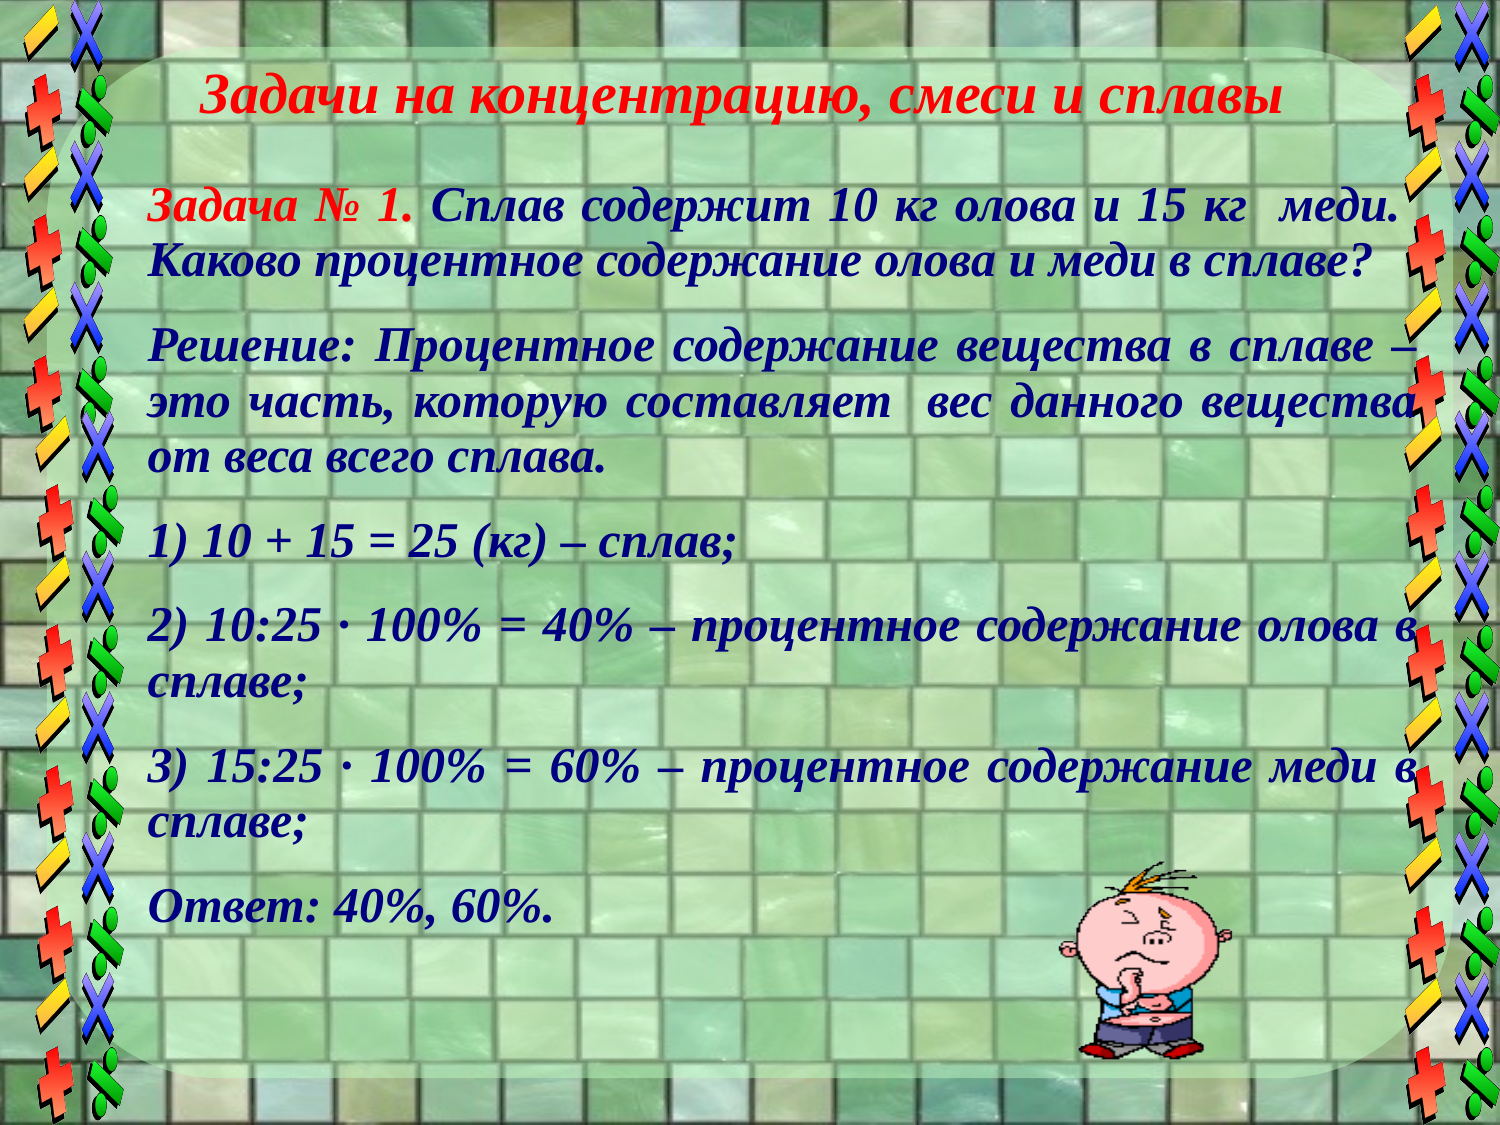

# Задачи на концентрацию, смеси и сплавы
Задача № 1. Сплав содержит 10 кг олова и 15 кг меди. Каково процентное содержание олова и меди в сплаве?
Решение: Процентное содержание вещества в сплаве – это часть, которую составляет вес данного вещества от веса всего сплава.
1) 10 + 15 = 25 (кг) – сплав;
2) 10:25 · 100% = 40% – процентное содержание олова в сплаве;
3) 15:25 · 100% = 60% – процентное содержание меди в сплаве;
Ответ: 40%, 60%.